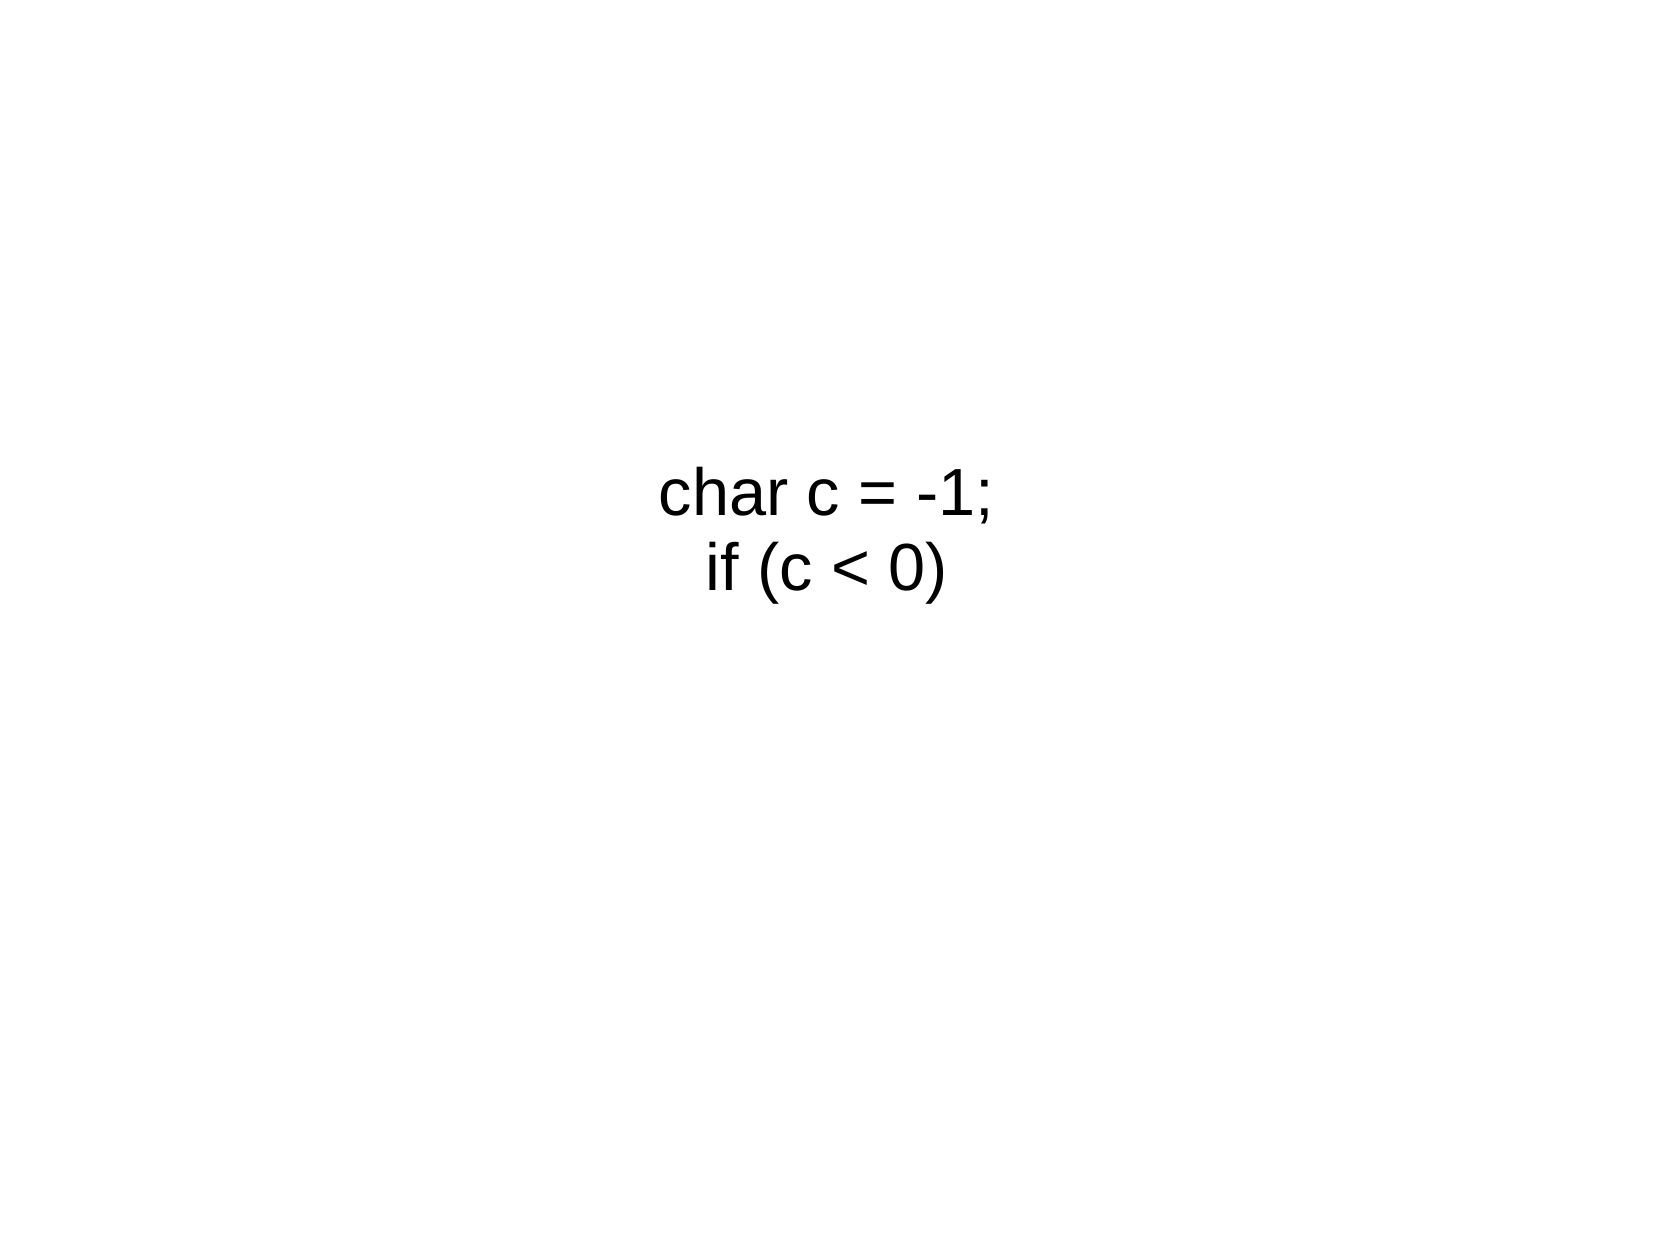

# char c = -1;
if (c < 0)